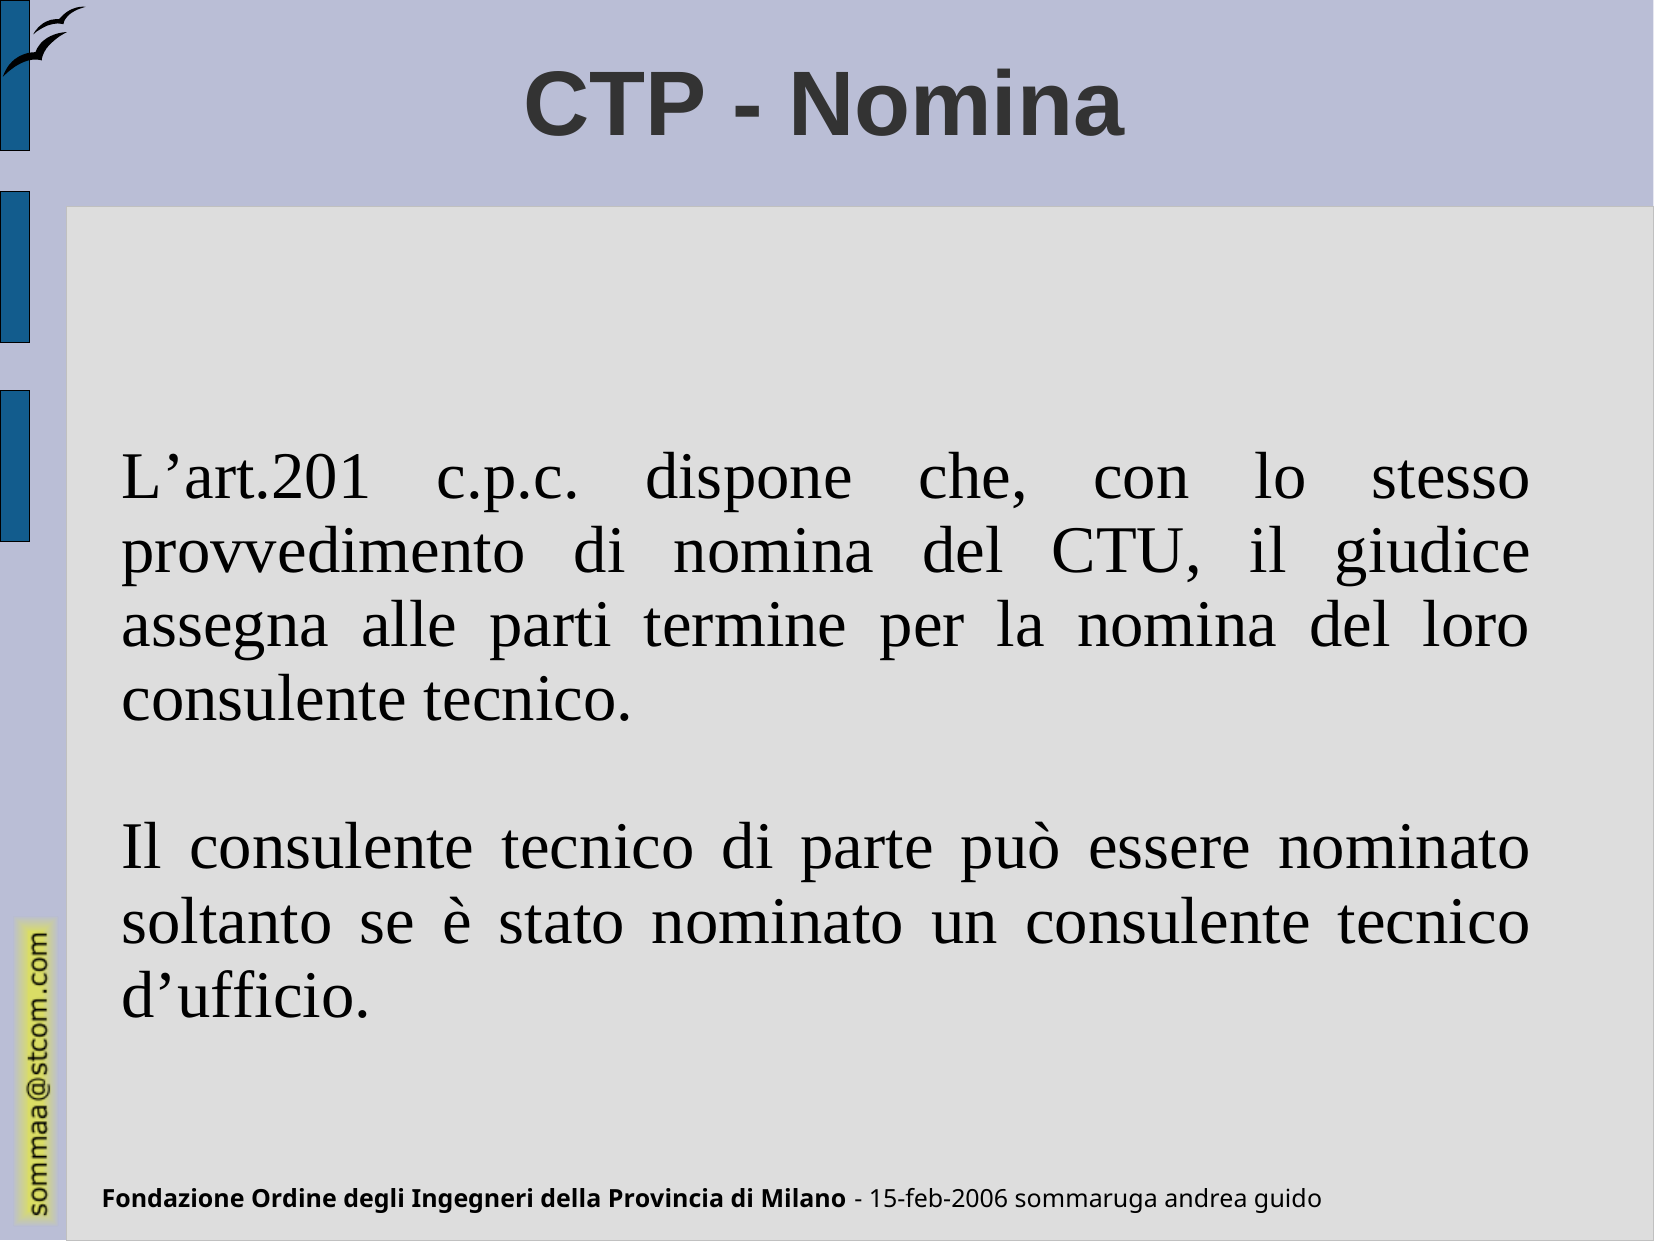

# CTP - Nomina
L’art.201 c.p.c. dispone che, con lo stesso provvedimento di nomina del CTU, il giudice assegna alle parti termine per la nomina del loro consulente tecnico.
Il consulente tecnico di parte può essere nominato soltanto se è stato nominato un consulente tecnico d’ufficio.